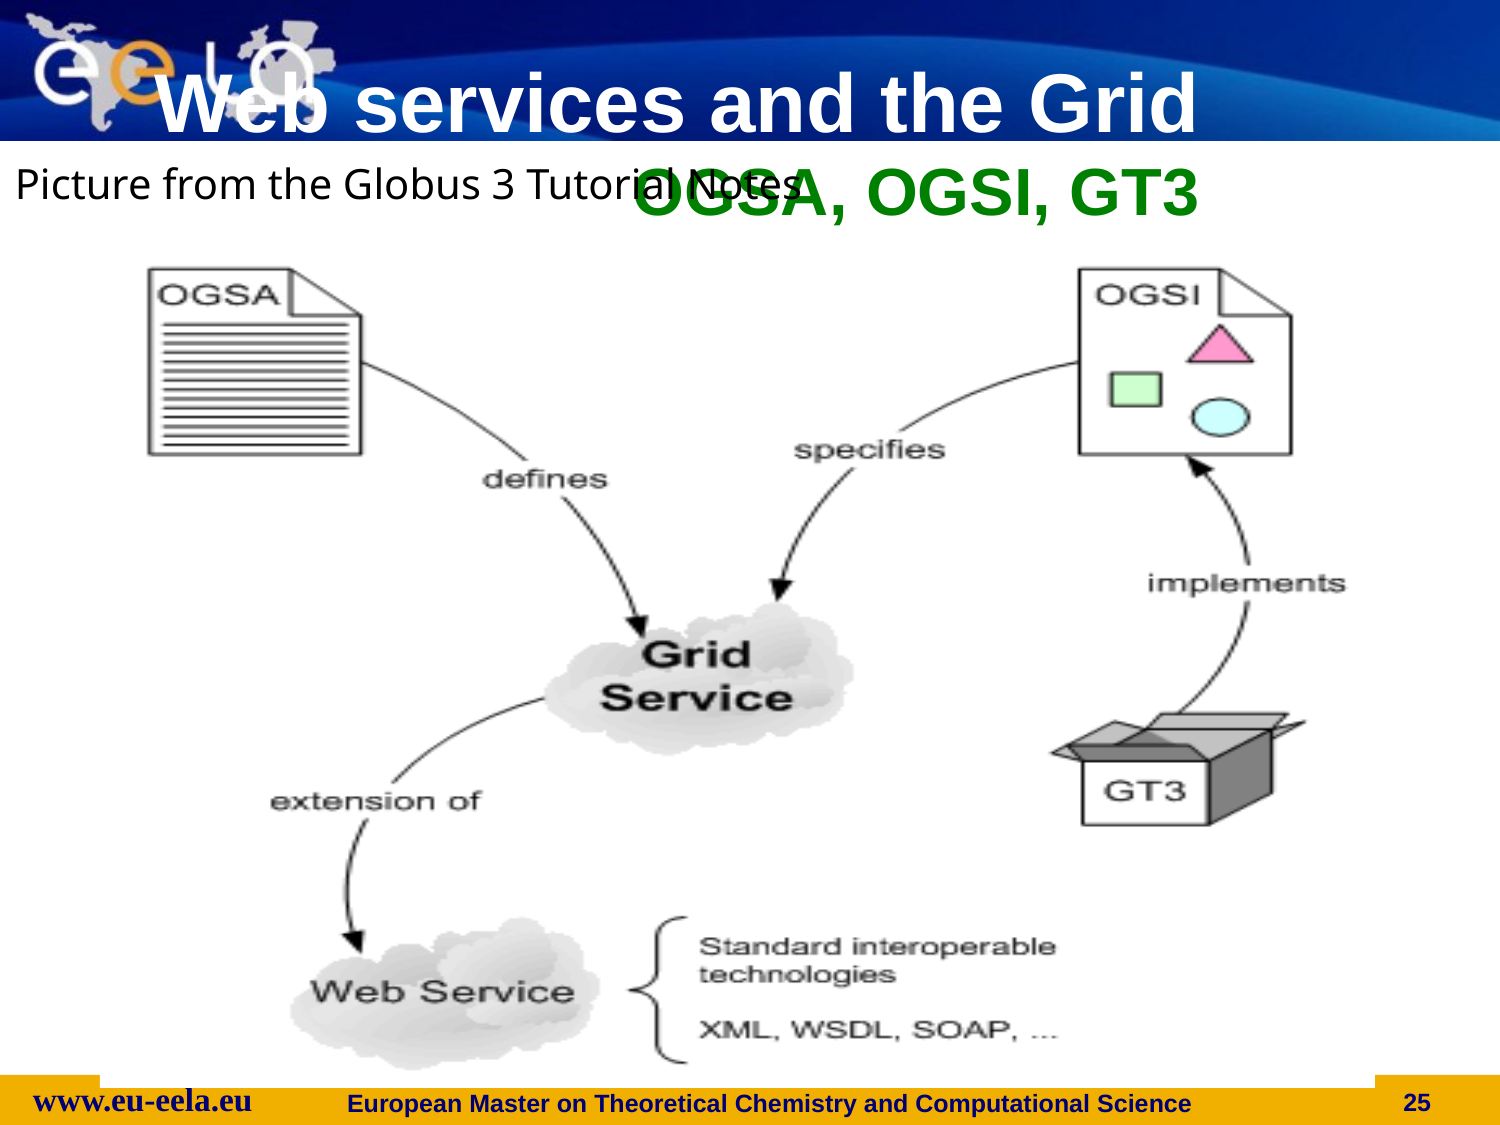

# Web services and the Grid OGSA, OGSI, GT3
Picture from the Globus 3 Tutorial Notes
European Master on Theoretical Chemistry and Computational Science